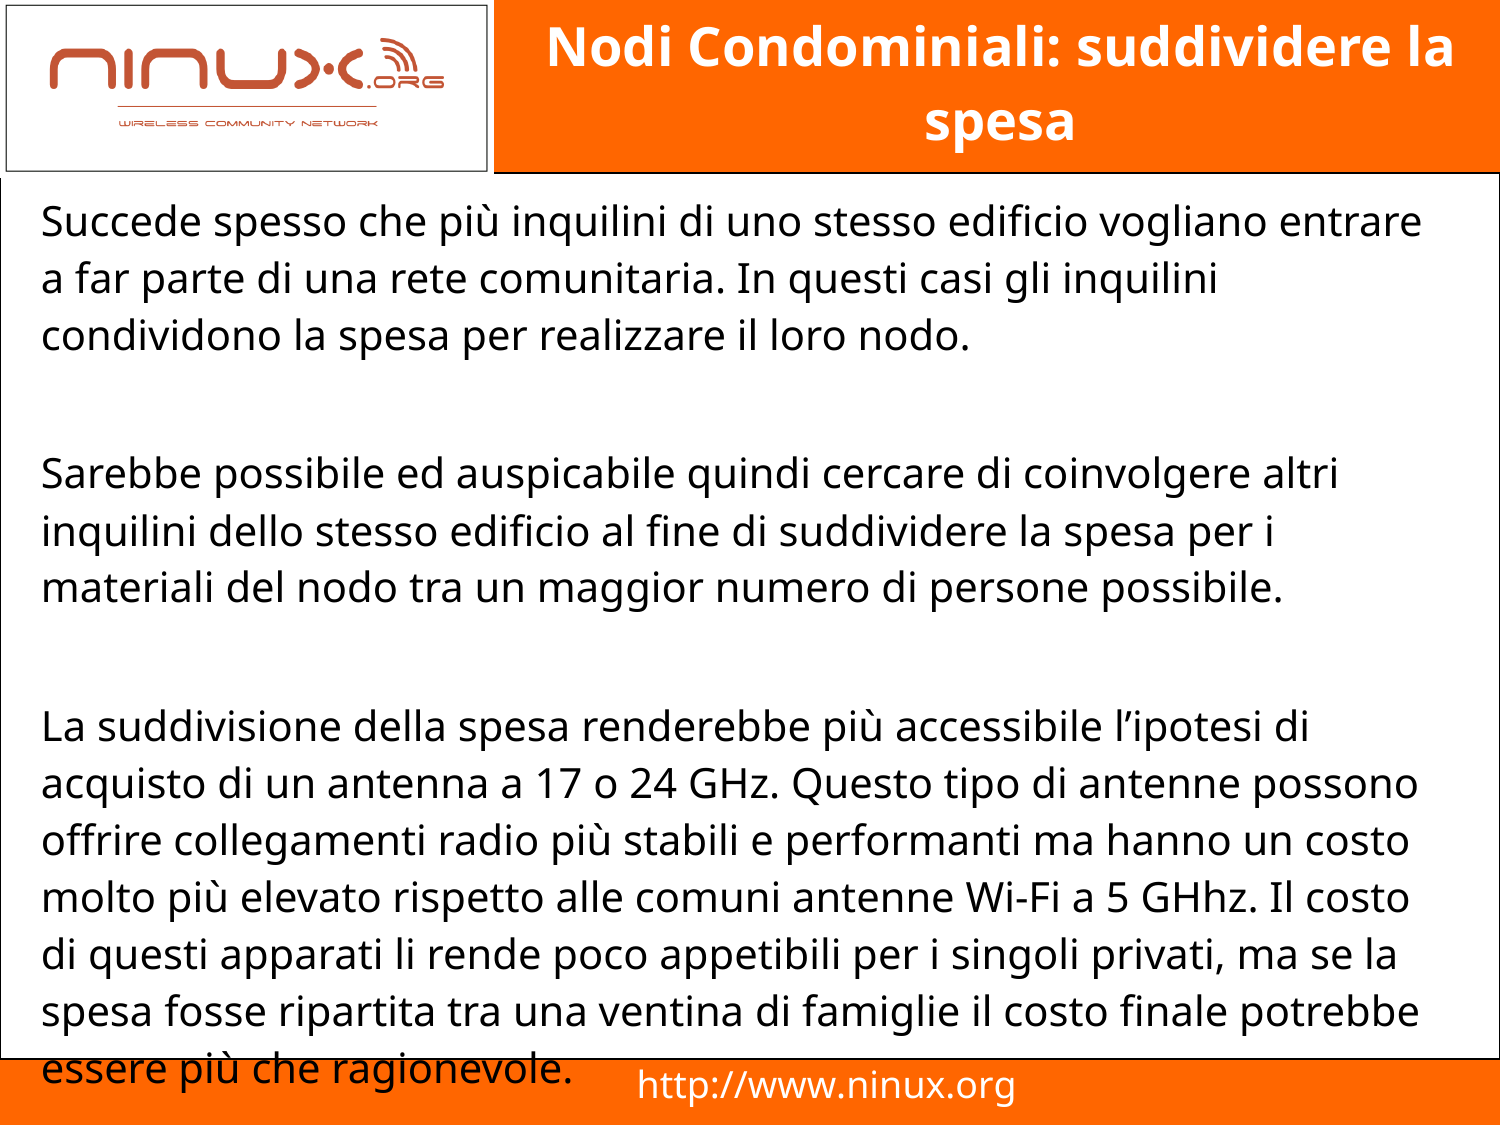

Nodi Condominiali: suddividere la spesa
# Succede spesso che più inquilini di uno stesso edificio vogliano entrare a far parte di una rete comunitaria. In questi casi gli inquilini condividono la spesa per realizzare il loro nodo.
Sarebbe possibile ed auspicabile quindi cercare di coinvolgere altri inquilini dello stesso edificio al fine di suddividere la spesa per i materiali del nodo tra un maggior numero di persone possibile.
La suddivisione della spesa renderebbe più accessibile l’ipotesi di acquisto di un antenna a 17 o 24 GHz. Questo tipo di antenne possono offrire collegamenti radio più stabili e performanti ma hanno un costo molto più elevato rispetto alle comuni antenne Wi-Fi a 5 GHhz. Il costo di questi apparati li rende poco appetibili per i singoli privati, ma se la spesa fosse ripartita tra una ventina di famiglie il costo finale potrebbe essere più che ragionevole.
http://www.ninux.org